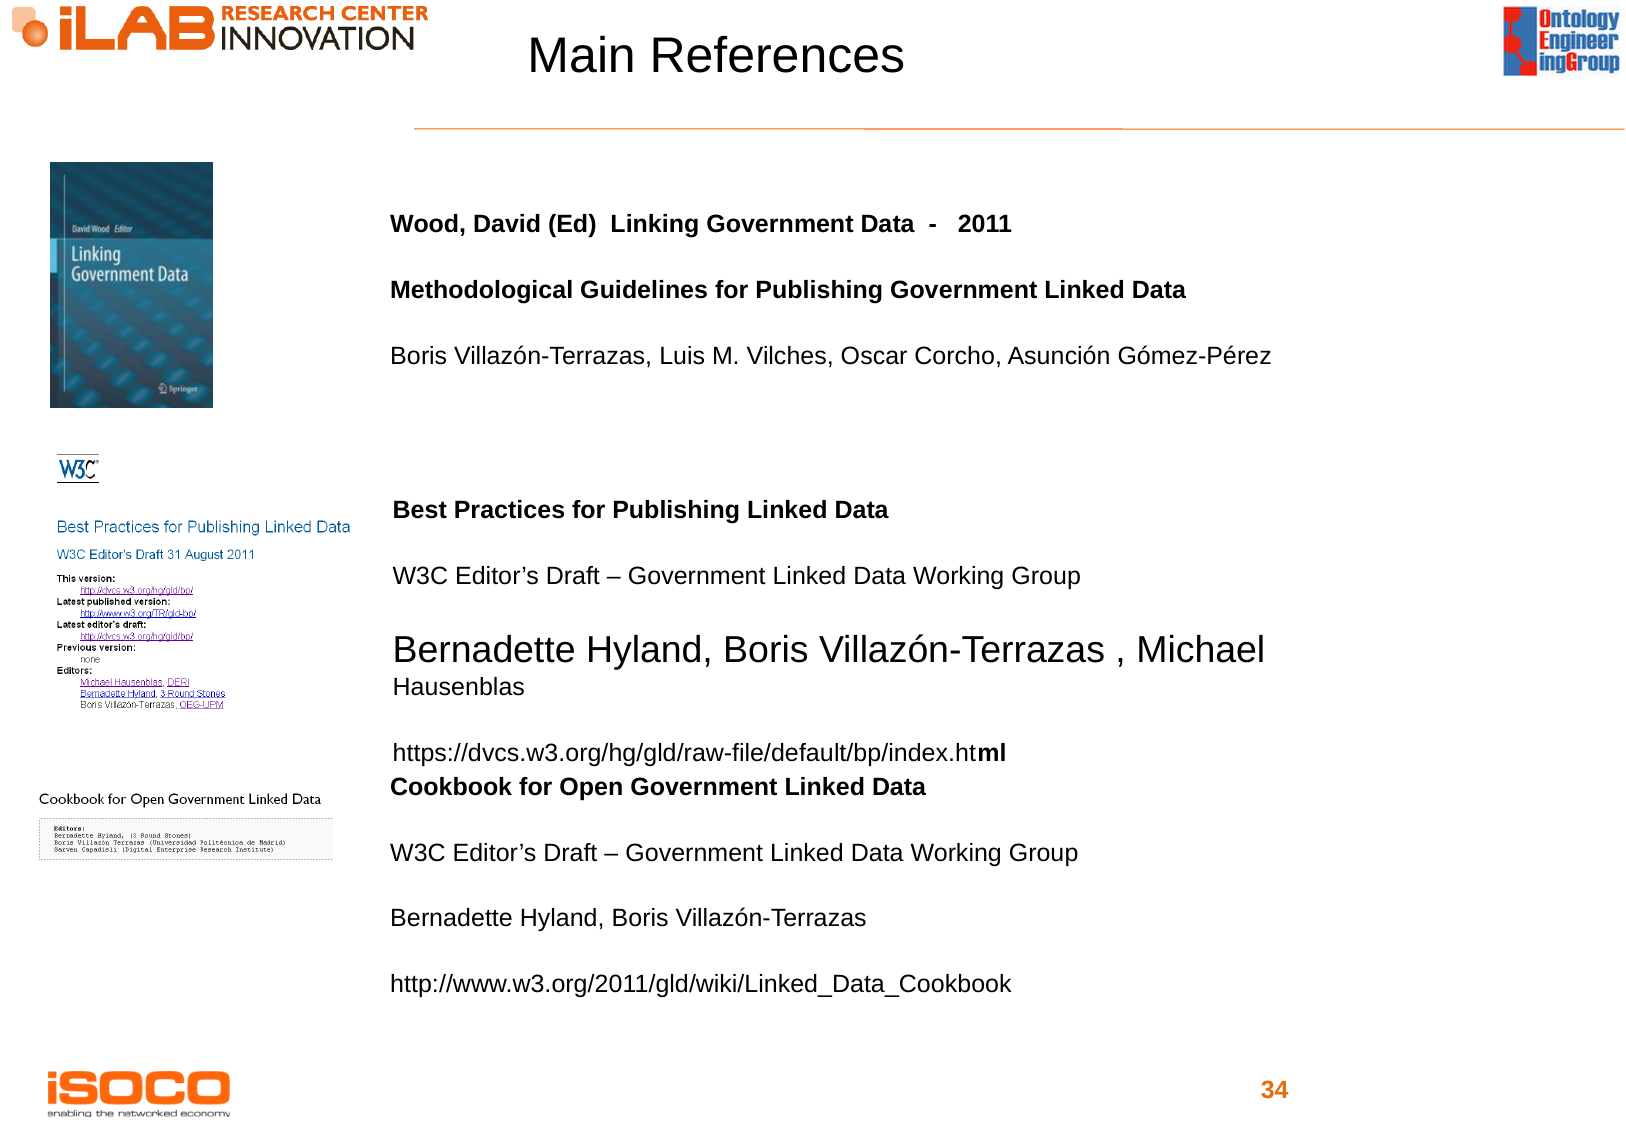

Main References
#
Wood, David (Ed) Linking Government Data - 2011
Methodological Guidelines for Publishing Government Linked Data
Boris Villazón-Terrazas, Luis M. Vilches, Oscar Corcho, Asunción Gómez-Pérez
Best Practices for Publishing Linked Data
W3C Editor’s Draft – Government Linked Data Working Group
Bernadette Hyland, Boris Villazón-Terrazas , Michael Hausenblas
https://dvcs.w3.org/hg/gld/raw-file/default/bp/index.html
Cookbook for Open Government Linked Data
W3C Editor’s Draft – Government Linked Data Working Group
Bernadette Hyland, Boris Villazón-Terrazas
http://www.w3.org/2011/gld/wiki/Linked_Data_Cookbook